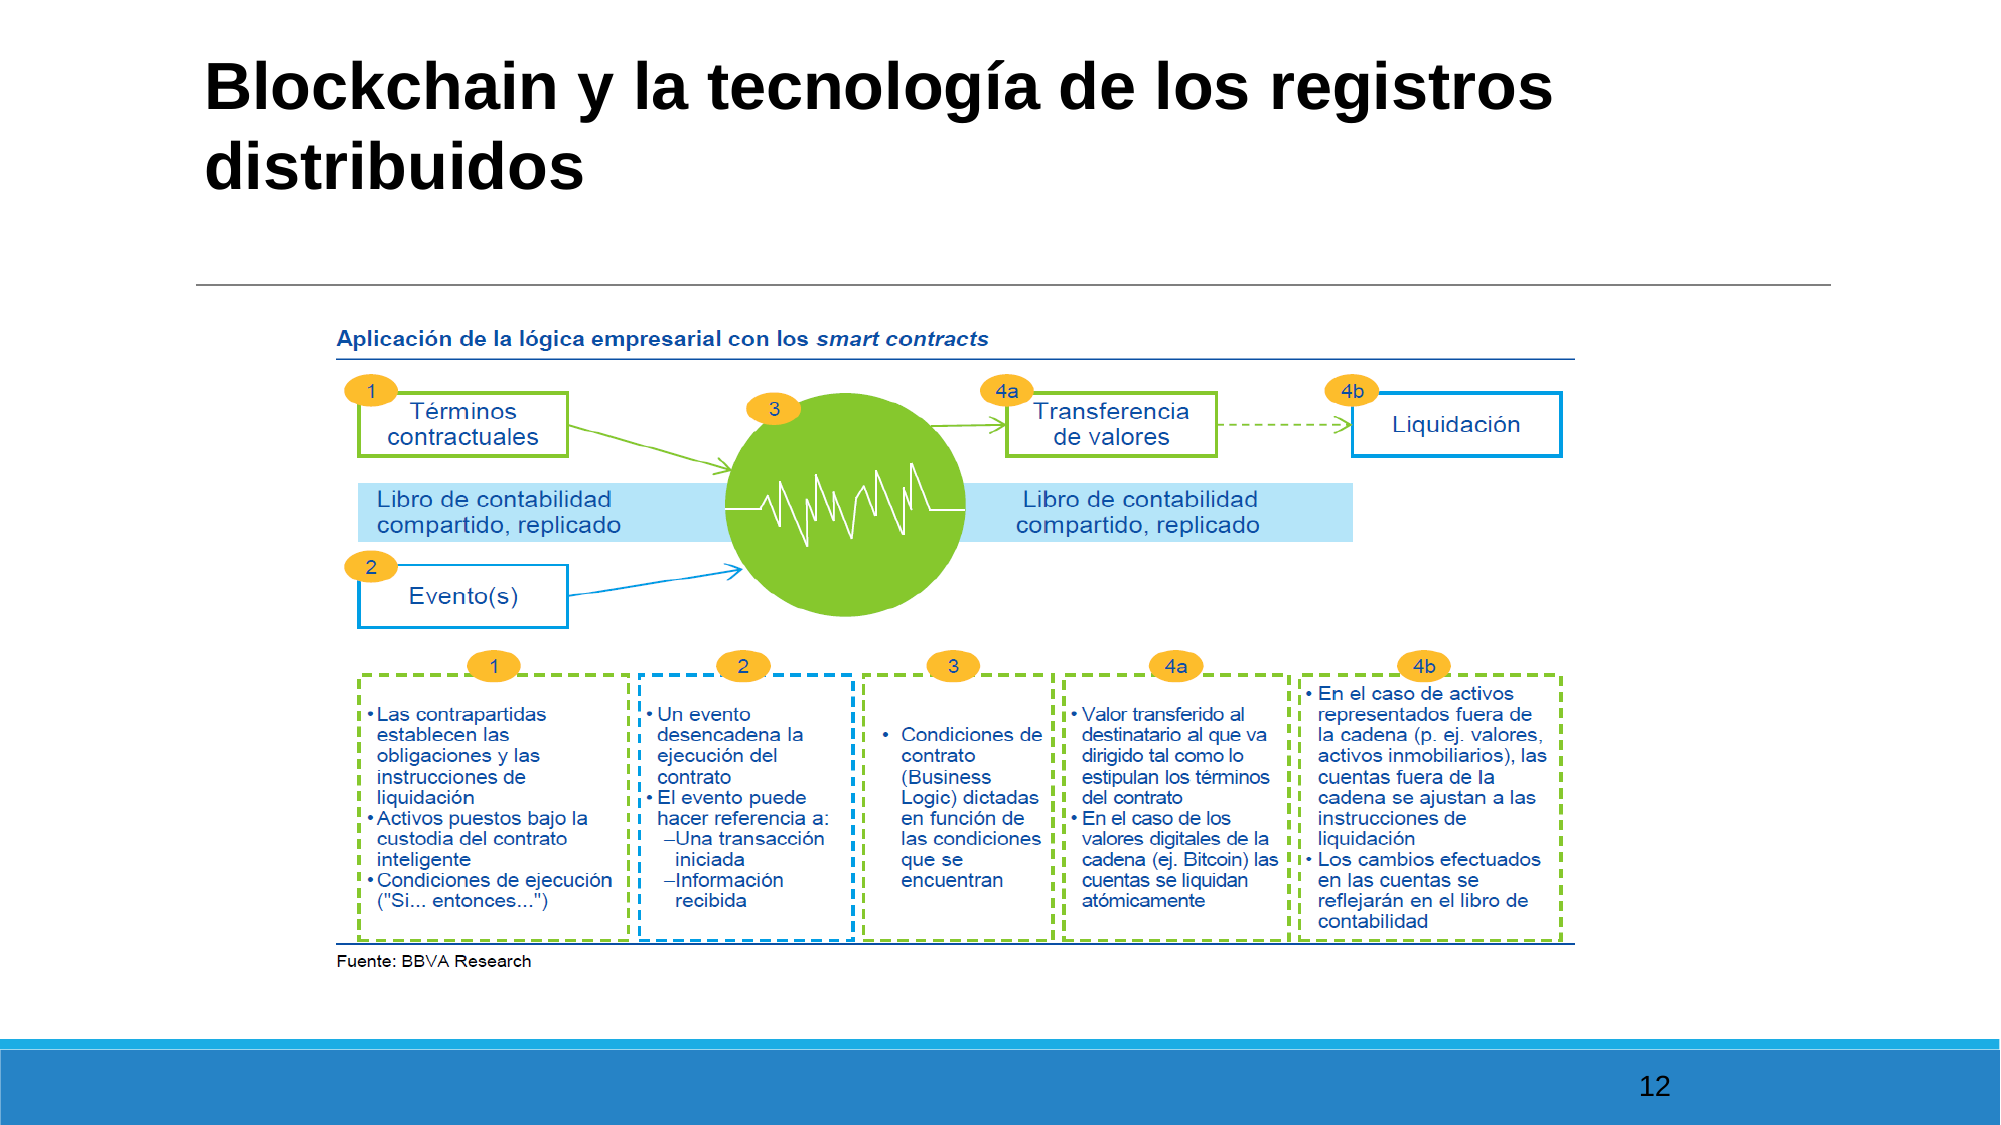

# Blockchain y la tecnología de los registros distribuidos